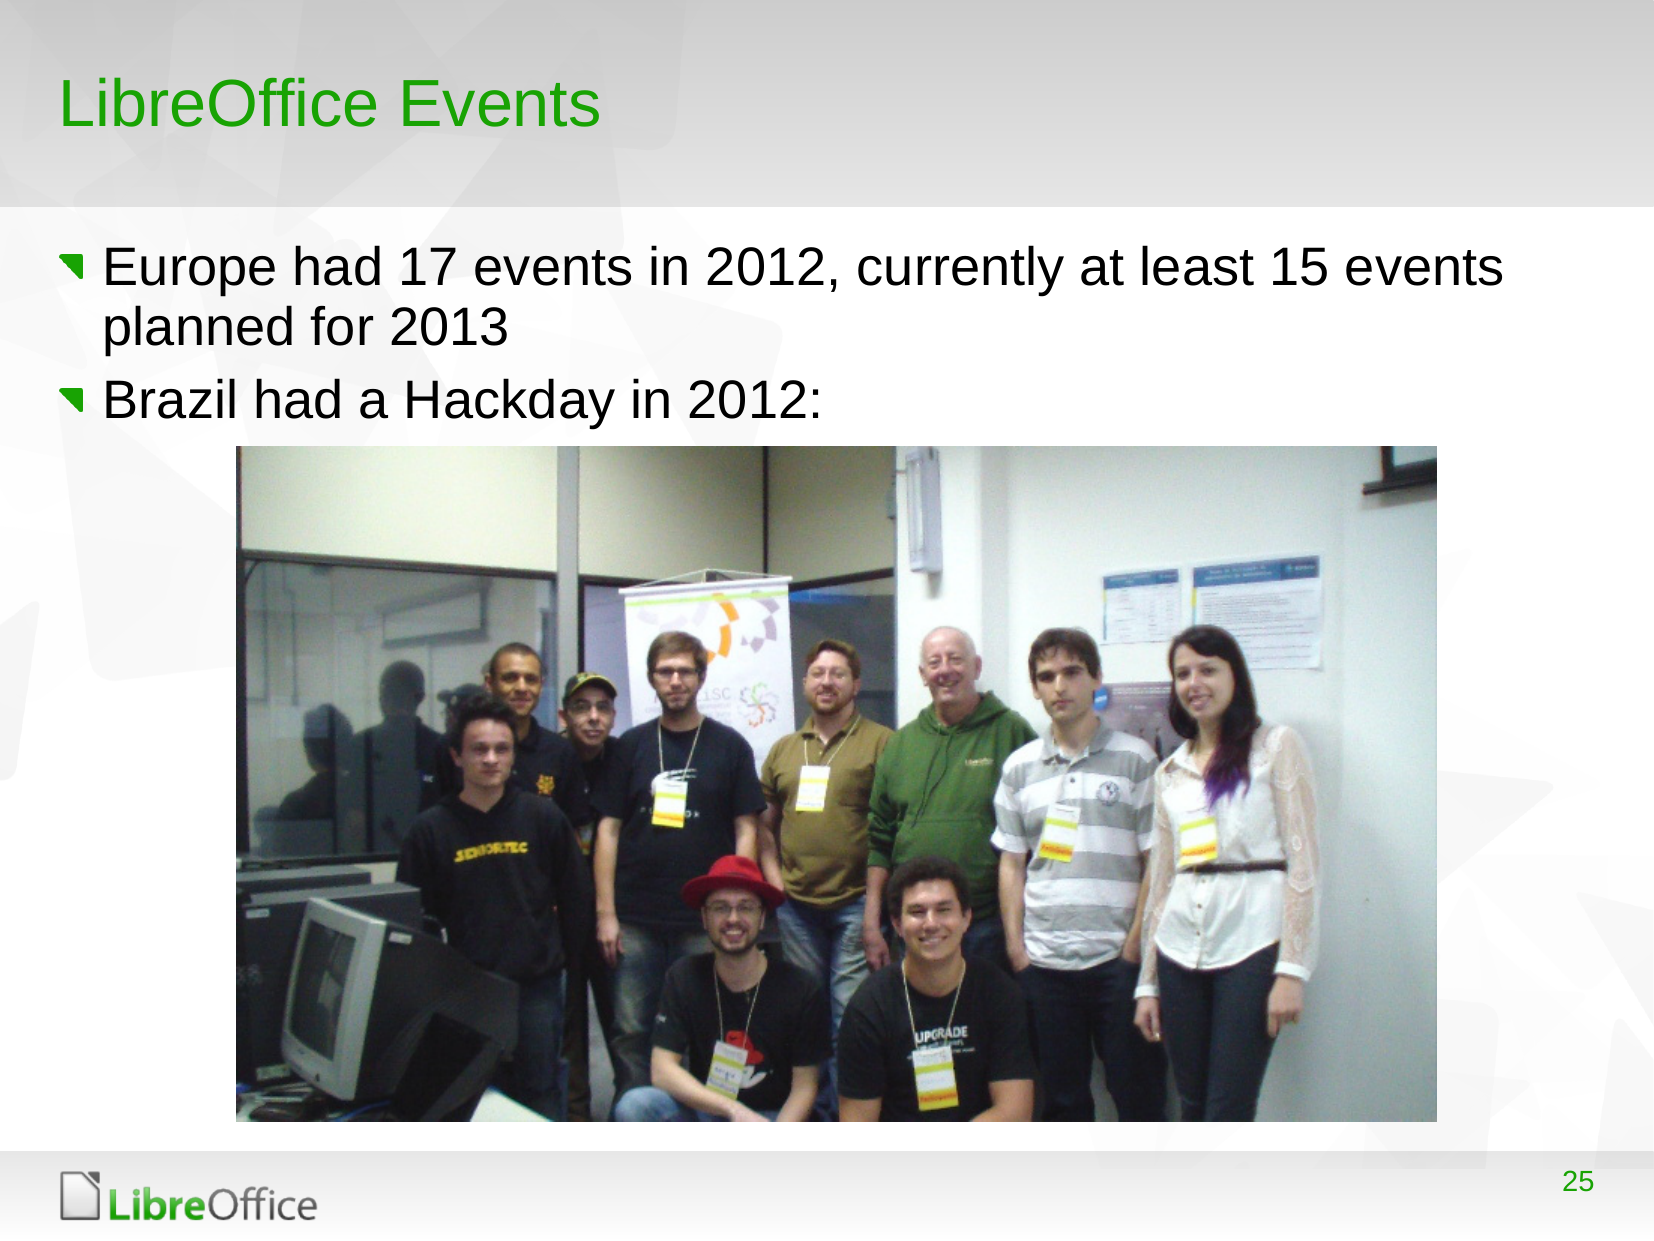

# LibreOffice Events
Europe had 17 events in 2012, currently at least 15 events planned for 2013
Brazil had a Hackday in 2012:
25